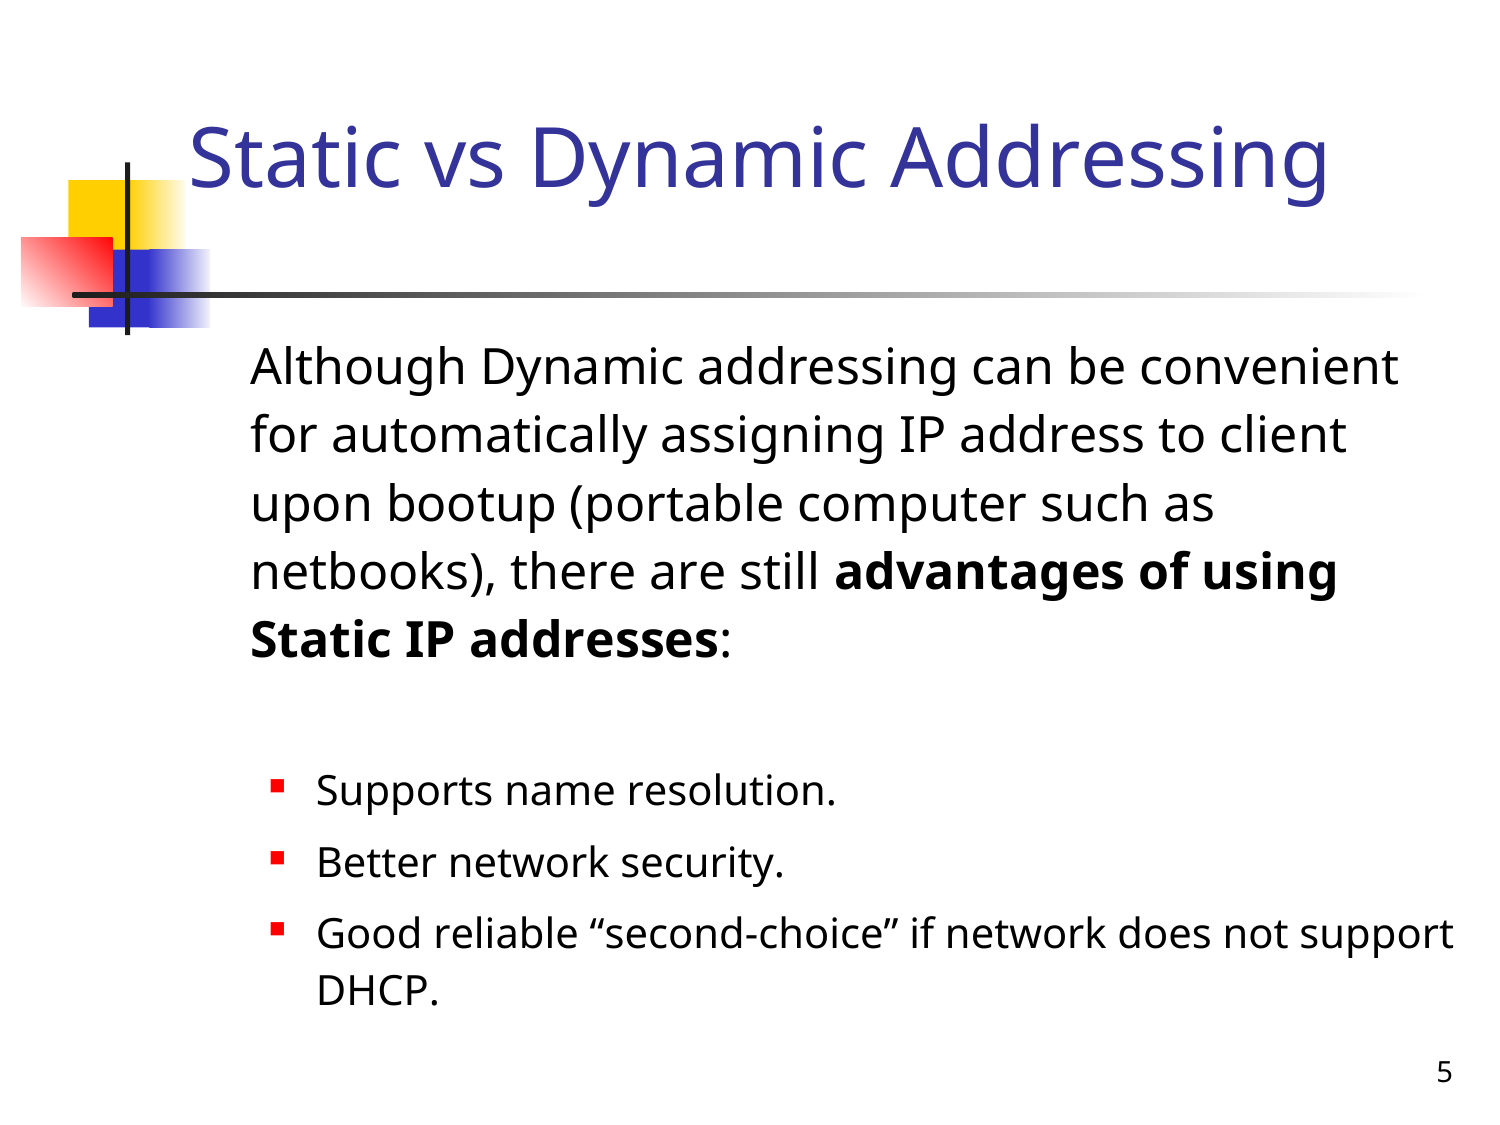

# Static vs Dynamic Addressing
Although Dynamic addressing can be convenient for automatically assigning IP address to client upon bootup (portable computer such as netbooks), there are still advantages of using Static IP addresses:
Supports name resolution.
Better network security.
Good reliable “second-choice” if network does not support DHCP.
5